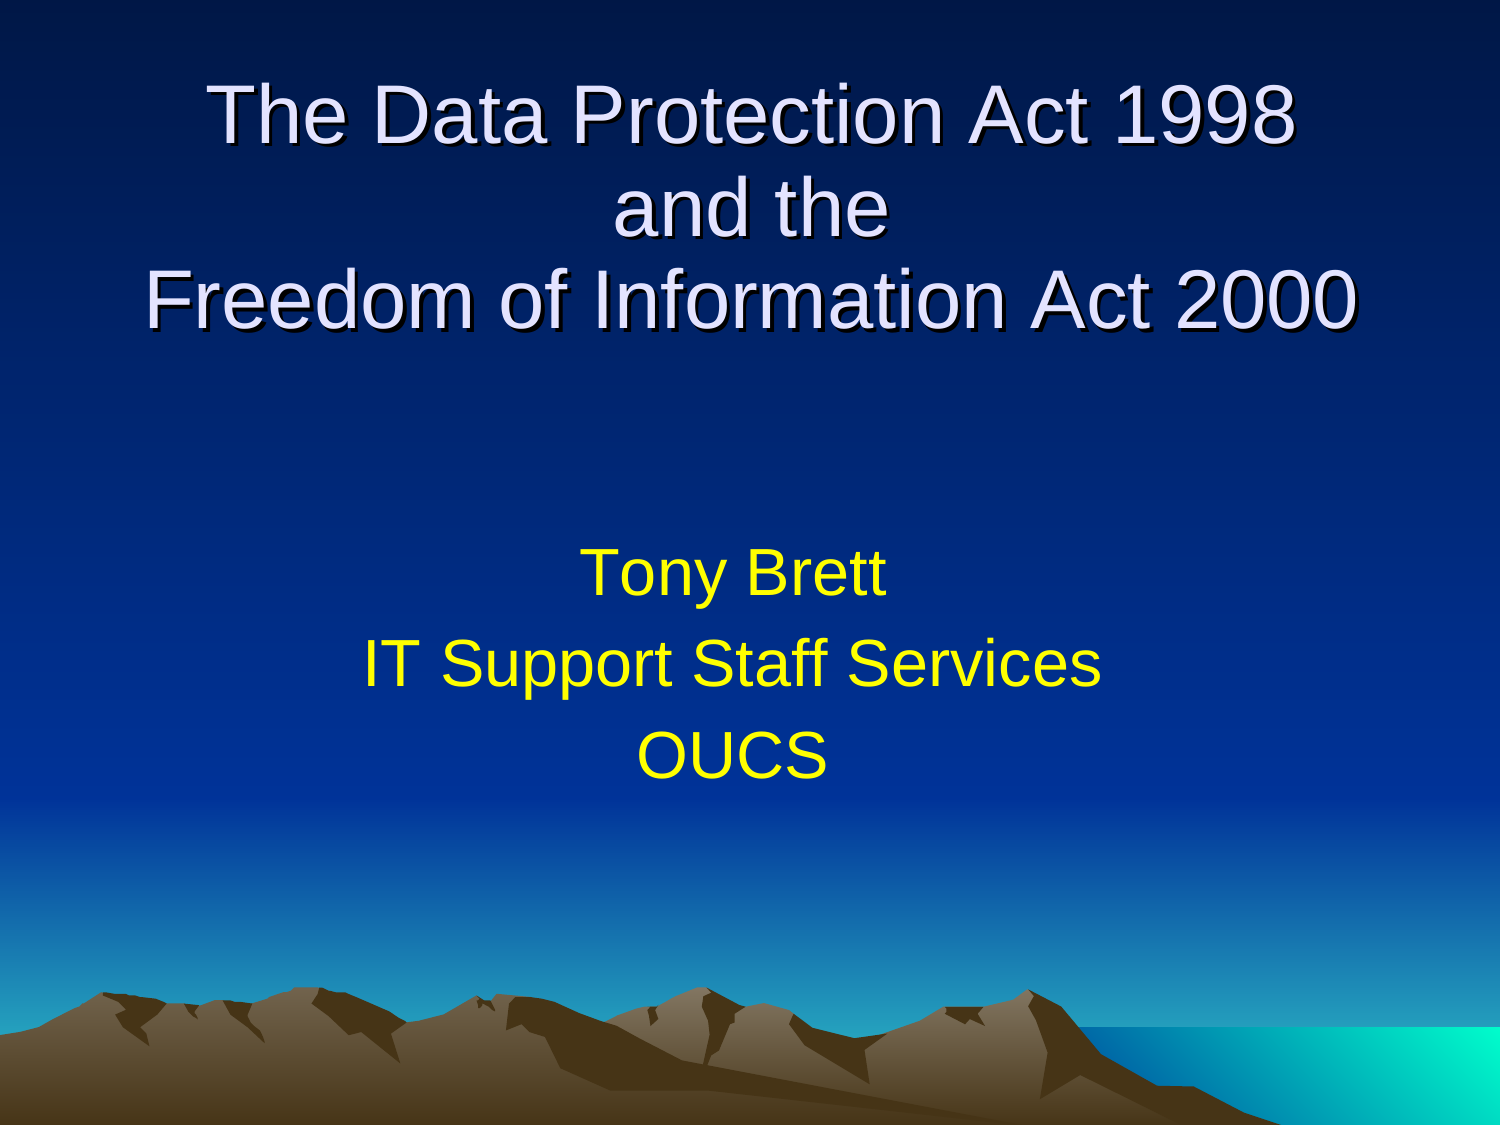

# The Data Protection Act 1998 and the Freedom of Information Act 2000
Tony Brett
IT Support Staff Services
OUCS